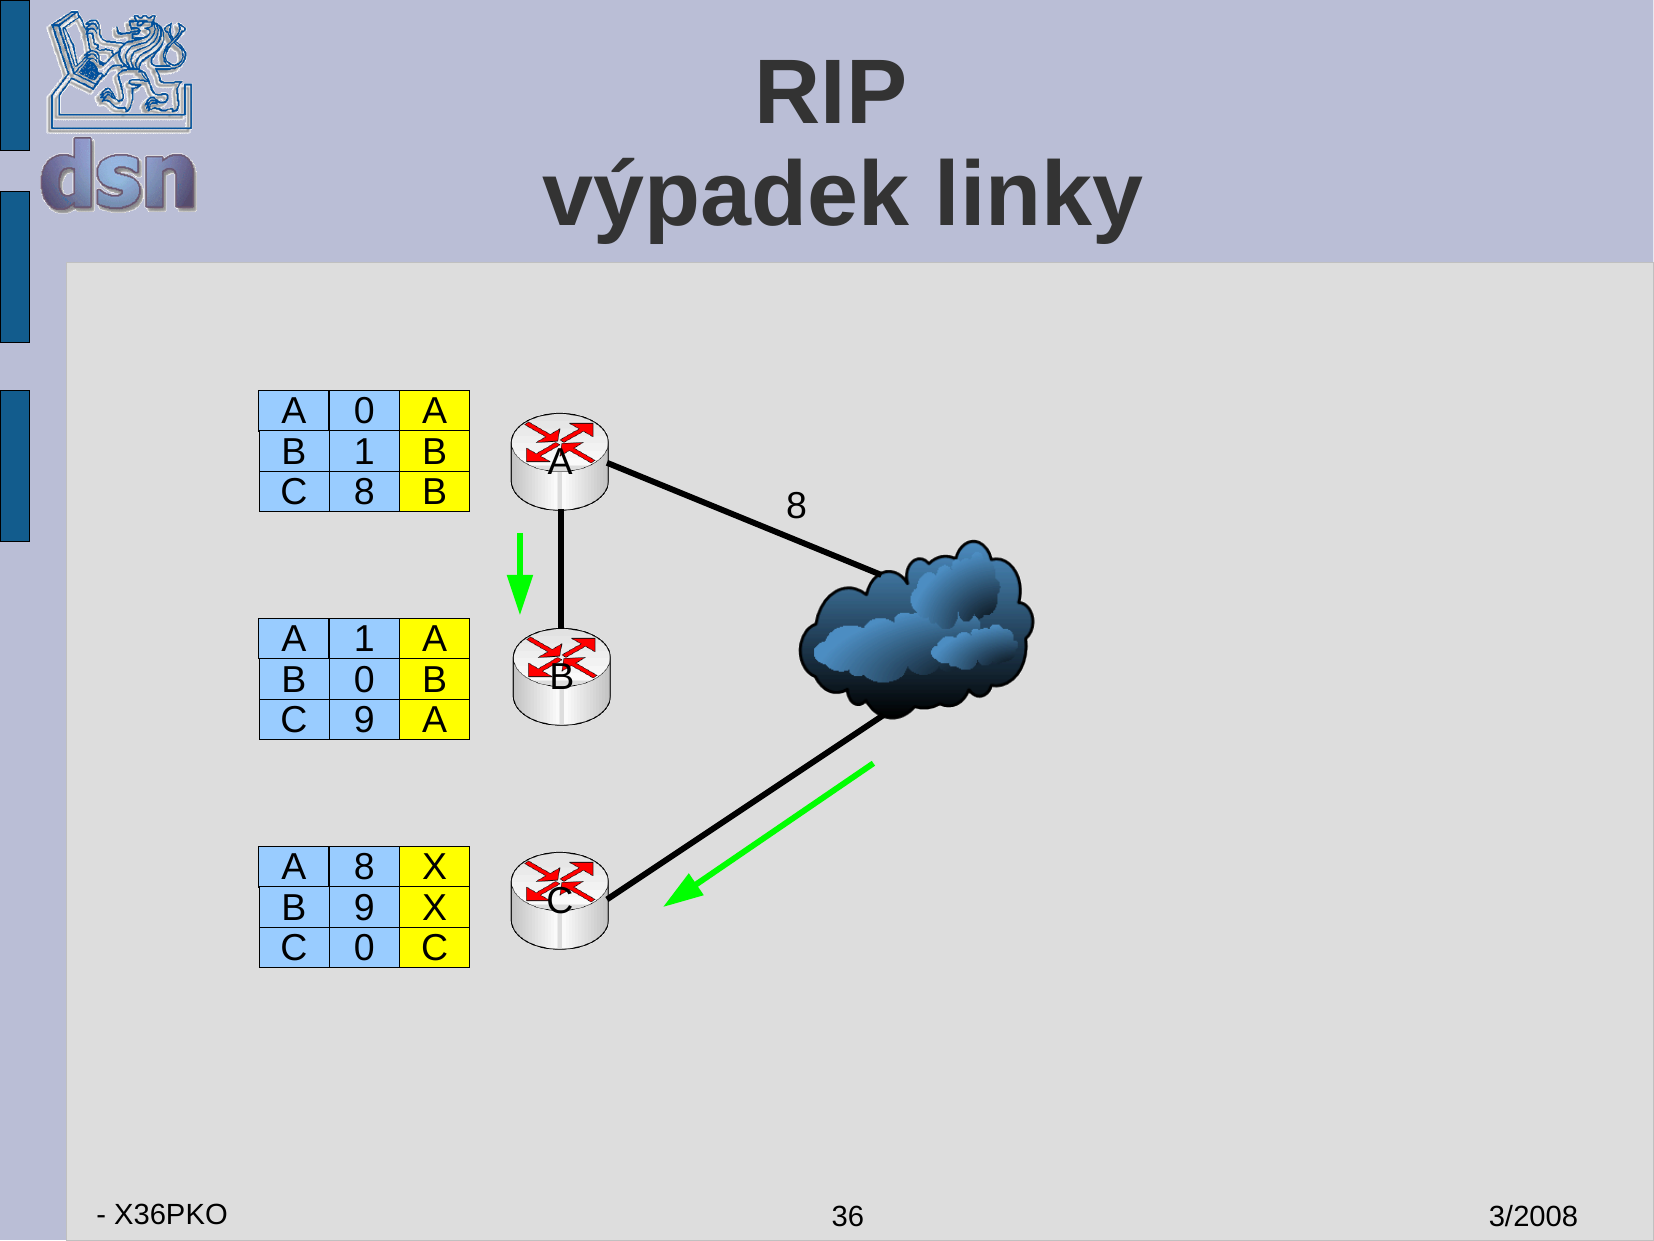

# RIP výpadek linky
A
0
A
B
1
B
C
8
B
A
8
A
1
A
B
0
B
C
9
A
B
A
8
X
B
9
X
C
0
C
C